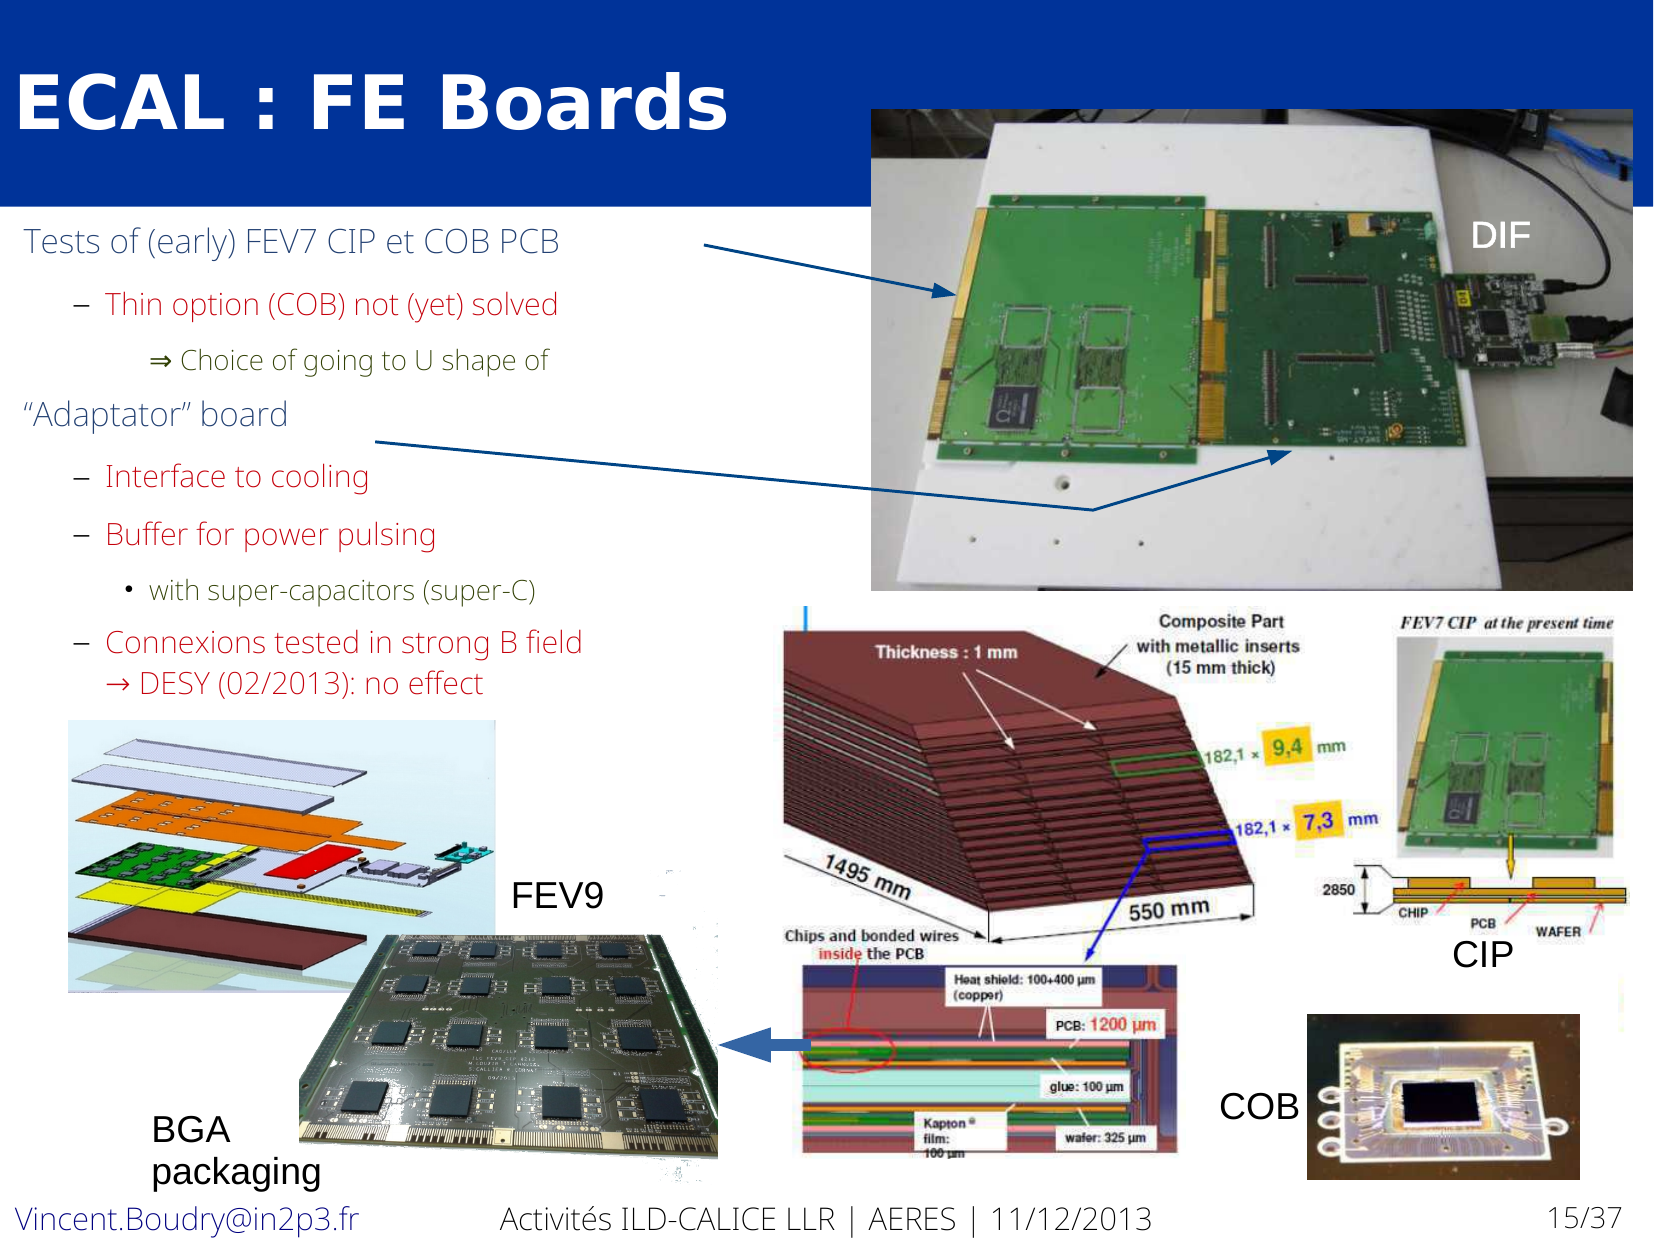

# ECAL : FE Boards
DIF
Tests of (early) FEV7 CIP et COB PCB
Thin option (COB) not (yet) solved
⇒ Choice of going to U shape of
“Adaptator” board
Interface to cooling
Buffer for power pulsing
with super-capacitors (super-C)
Connexions tested in strong B field
→ DESY (02/2013): no effect
FEV9
CIP
COB
BGA
packaging
Activités ILD-CALICE LLR | AERES | 11/12/2013
15